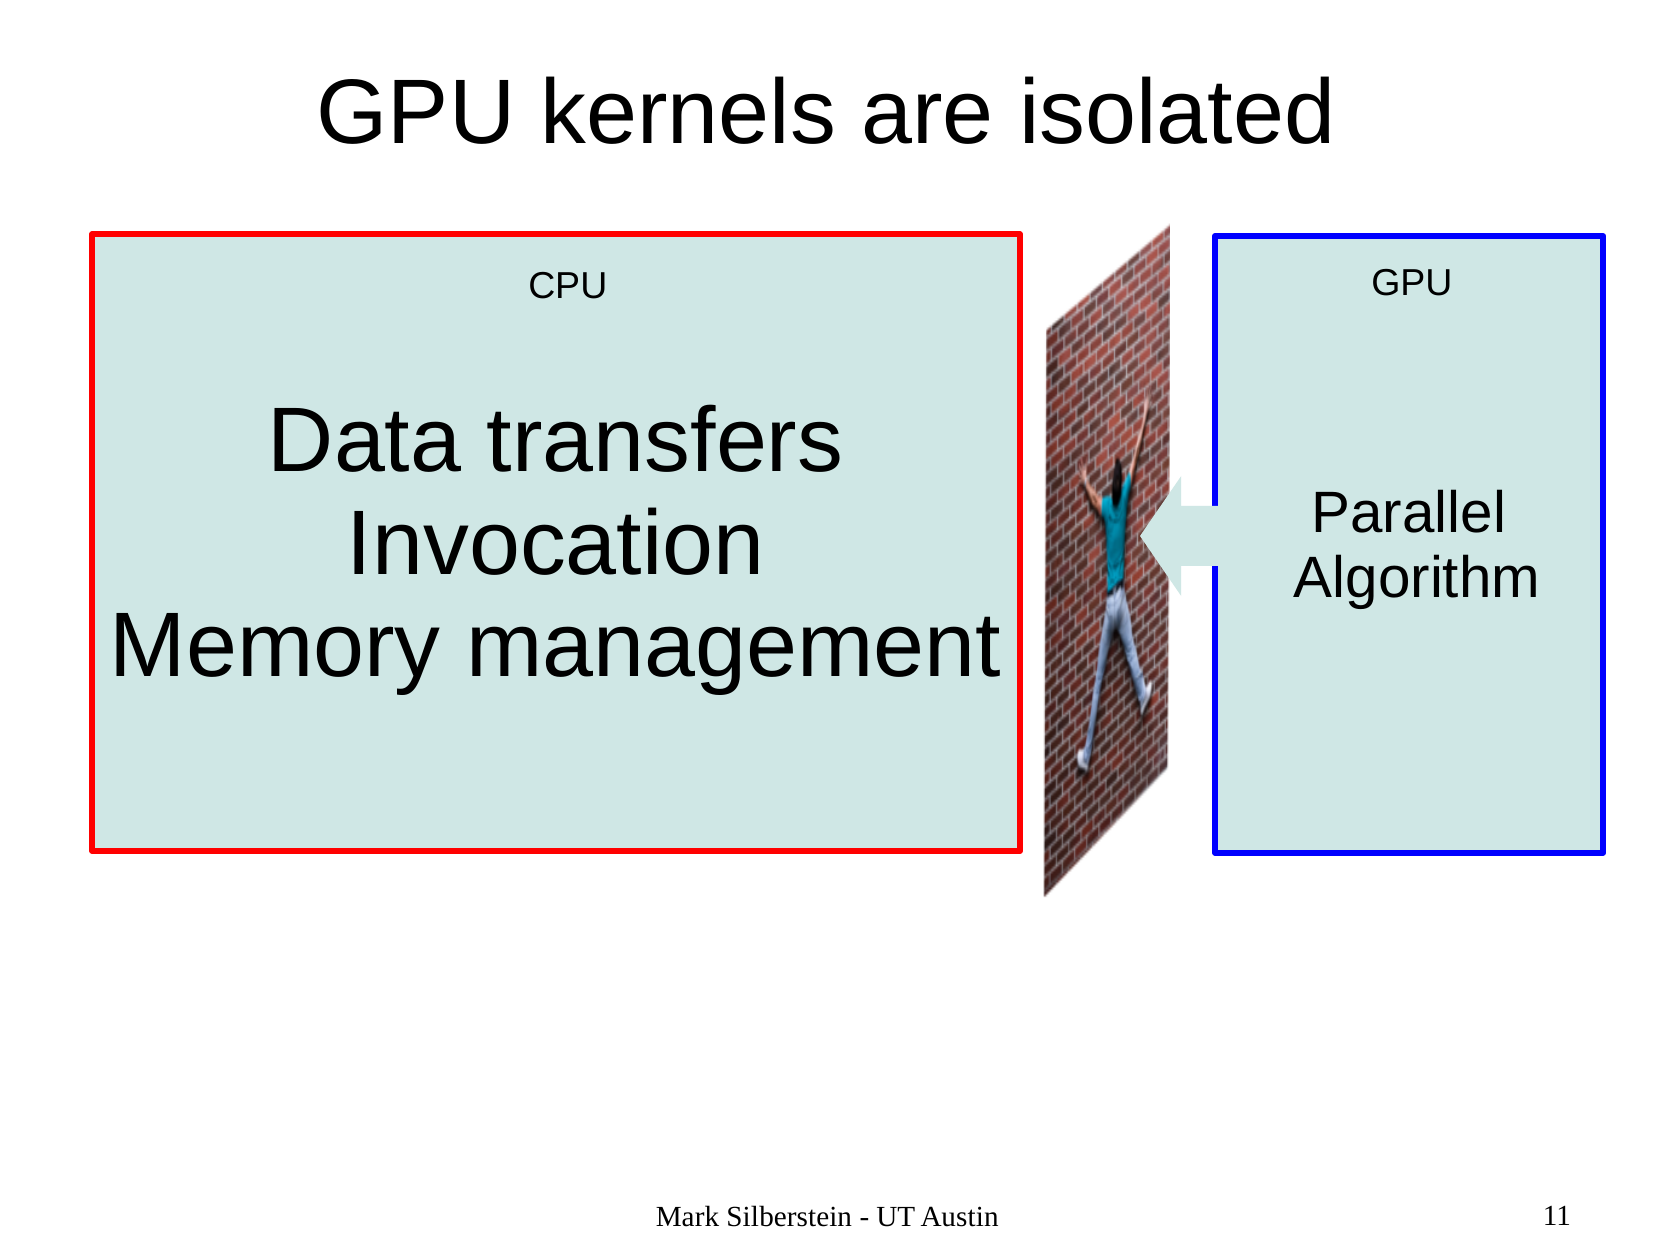

# GPU kernels are isolated
Data transfers
Invocation
Memory management
CPU
Parallel
 Algorithm
GPU
11
Mark Silberstein - UT Austin